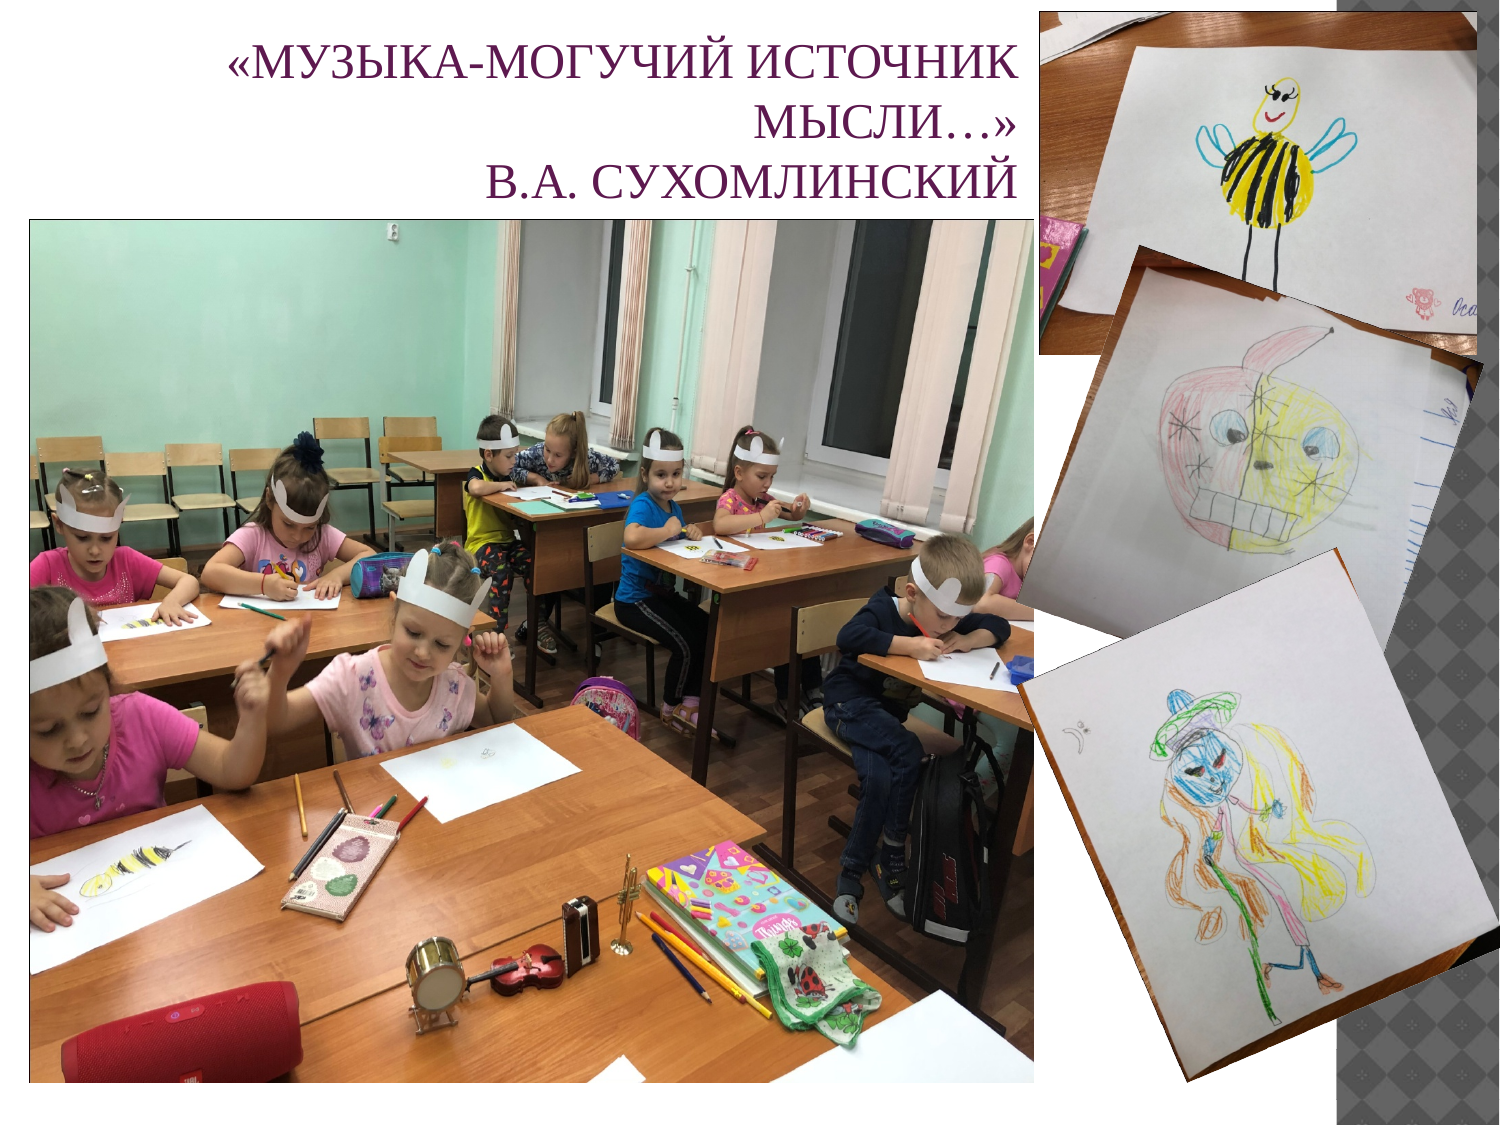

# «МУЗЫКА-МОГУЧИЙ ИСТОЧНИК МЫСЛИ…» В.А. СУХОМЛИНСКИЙ
ПРЕДМЕТ «МУЗЫКА»
Не так уж редко возникает ситуация, когда ребёнок умеет читать и писать, но тем не менее отказывается не готовым к обучению в школе. Почему? Всё дело в том, что интеллектуальная готовность прежде всего предполагает развитие познавательных процессов и наличие кругозора. К познавательным процессам относятся: ощущение, восприятие, мышление, память, речь, воображение. К тому же ребёнок должен уметь обобщать, сравнивать предметы, выделять существенные признаки, делать выводы. Простым и в то же время эффективным средством обретения вышеперечисленных способностей является… музыка!
В.А.Сухомлинский утверждал, что музыка – могучий источник мысли; без музыкального воспитания не может состояться полноценное умственное развитие ребёнка. Благотворное влияние музыки на становление личности человека известно еще с древности. Пифагор говорил, что мир основан посредством музыки и может управляться ею. Исследования последних лет в области физиологии мозга доказывают: музыка ускоряет рост клеток, отвечающих за интеллект человека, повышает работоспособность и умственную активность. Рассмотрим, как виды музыкальной деятельности влияют на ребёнка.
 В группах РЭО мы приобщаем детей к музыкальной культуре, продолжаем воспитывать художественный вкус, сознательное отношение к отечественному музыкальному наследию и современной музыке. При анализе музыкальных произведений учим ясно излагать свои чувства, мысли; способствуем развитию мышления, фантазии, памяти, слуха.
 В разделе «Слушание музыки» детям предоставляется возможность познать, как одно и тоже явление отражается в разных видах искусства, живописи, литературе. Большое внимание уделяем развитию словаря эстетических эмоций – ребенок учится подбирать точные слова для характеристики музыкального произведения. Музыка развивает ребенка и умственно. Словарь детей обогащается образными словами и выражениями, характеризующими настроения, чувства, переданные в музыке. Музыкальный репертуар, используемый для слушания, позволяет расширить кругозор ребят, запас музыкальных впечатлений, дает детям разносторонние знания об окружающем.